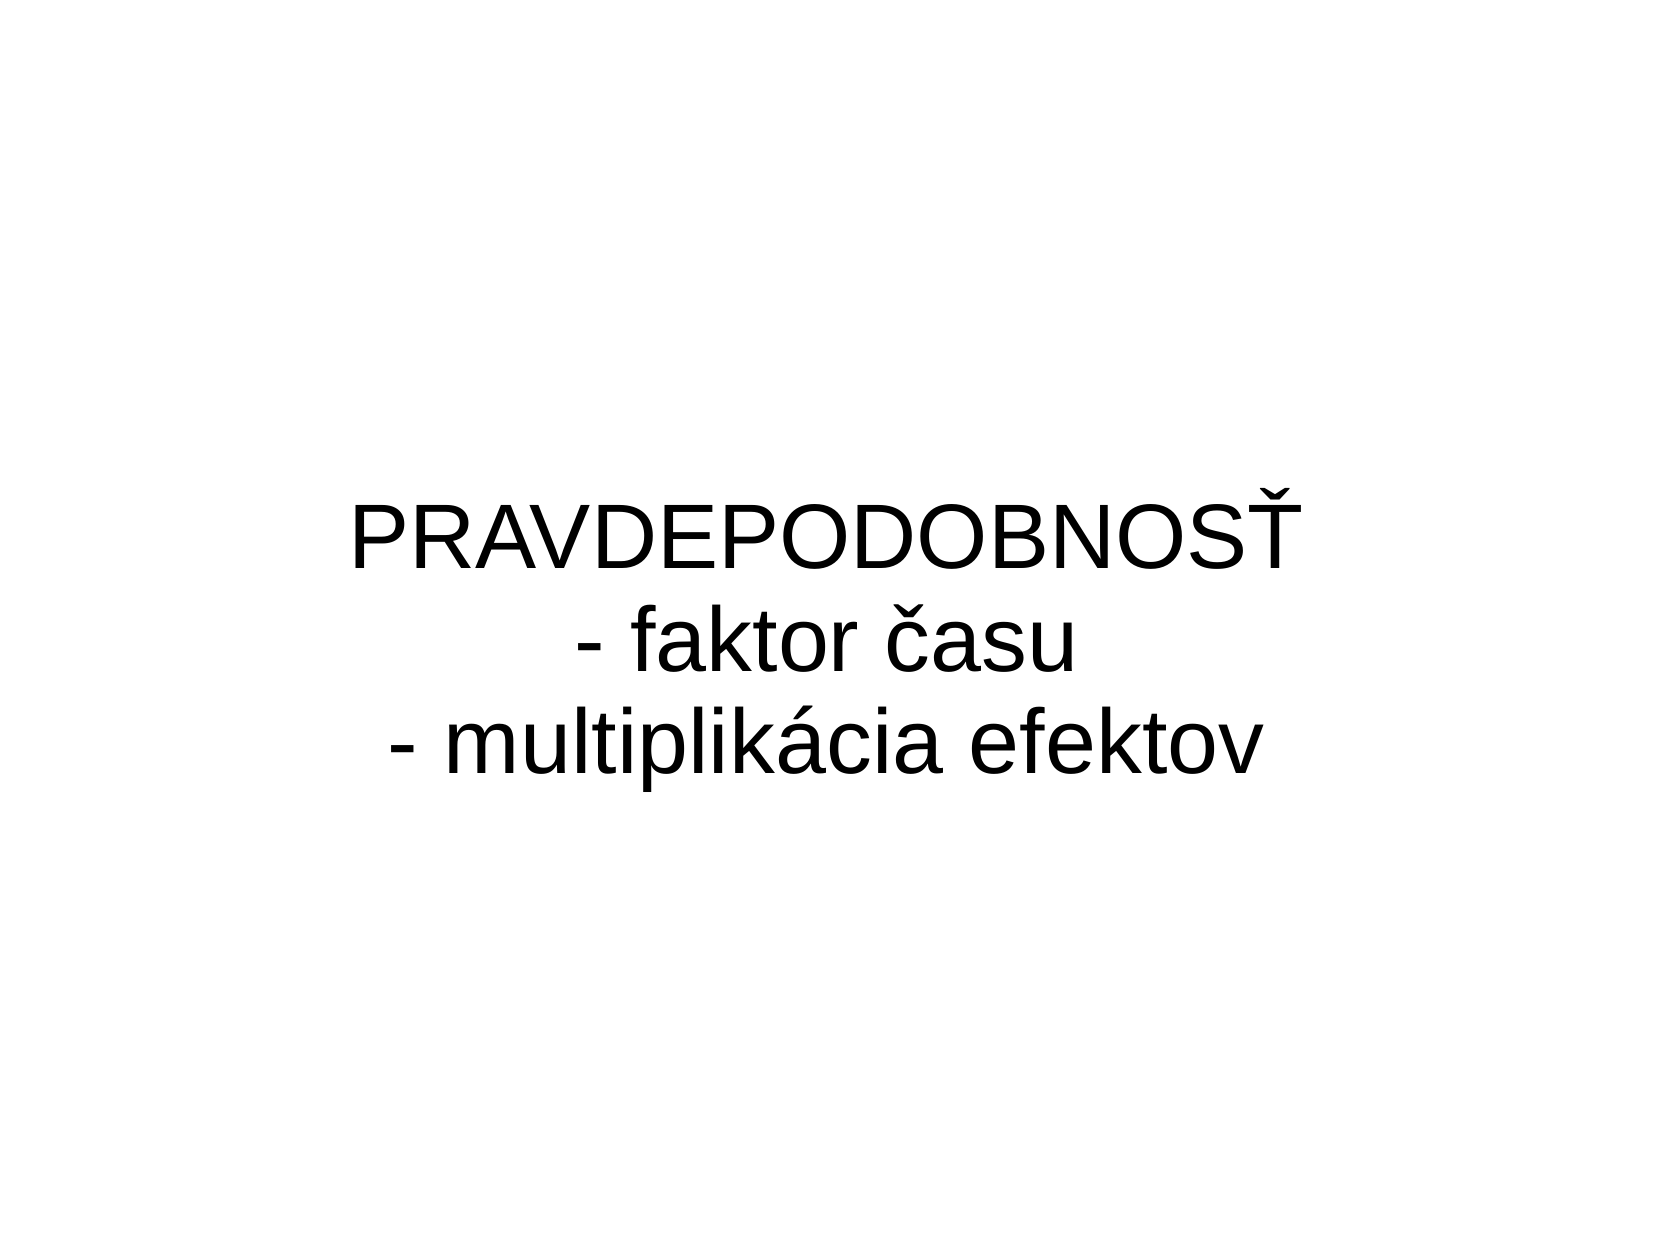

#
PRAVDEPODOBNOSŤ
- faktor času
- multiplikácia efektov